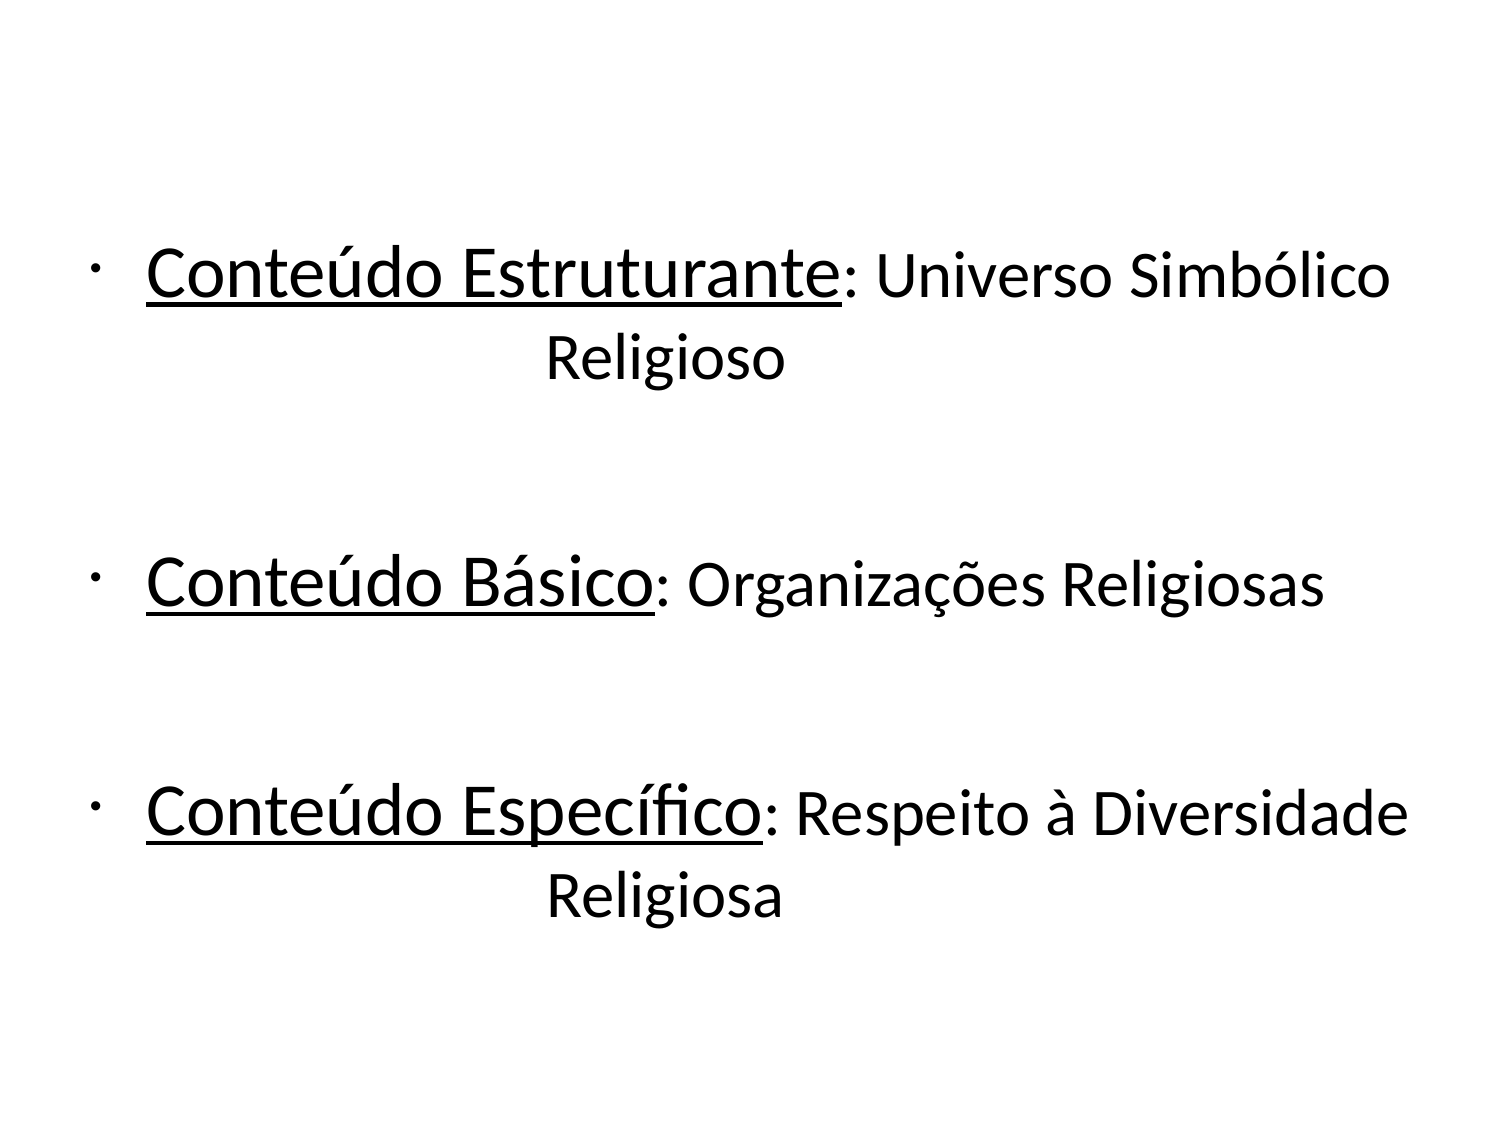

#
Conteúdo Estruturante: Universo Simbólico 					 Religioso
Conteúdo Básico: Organizações Religiosas
Conteúdo Específico: Respeito à Diversidade 				 Religiosa